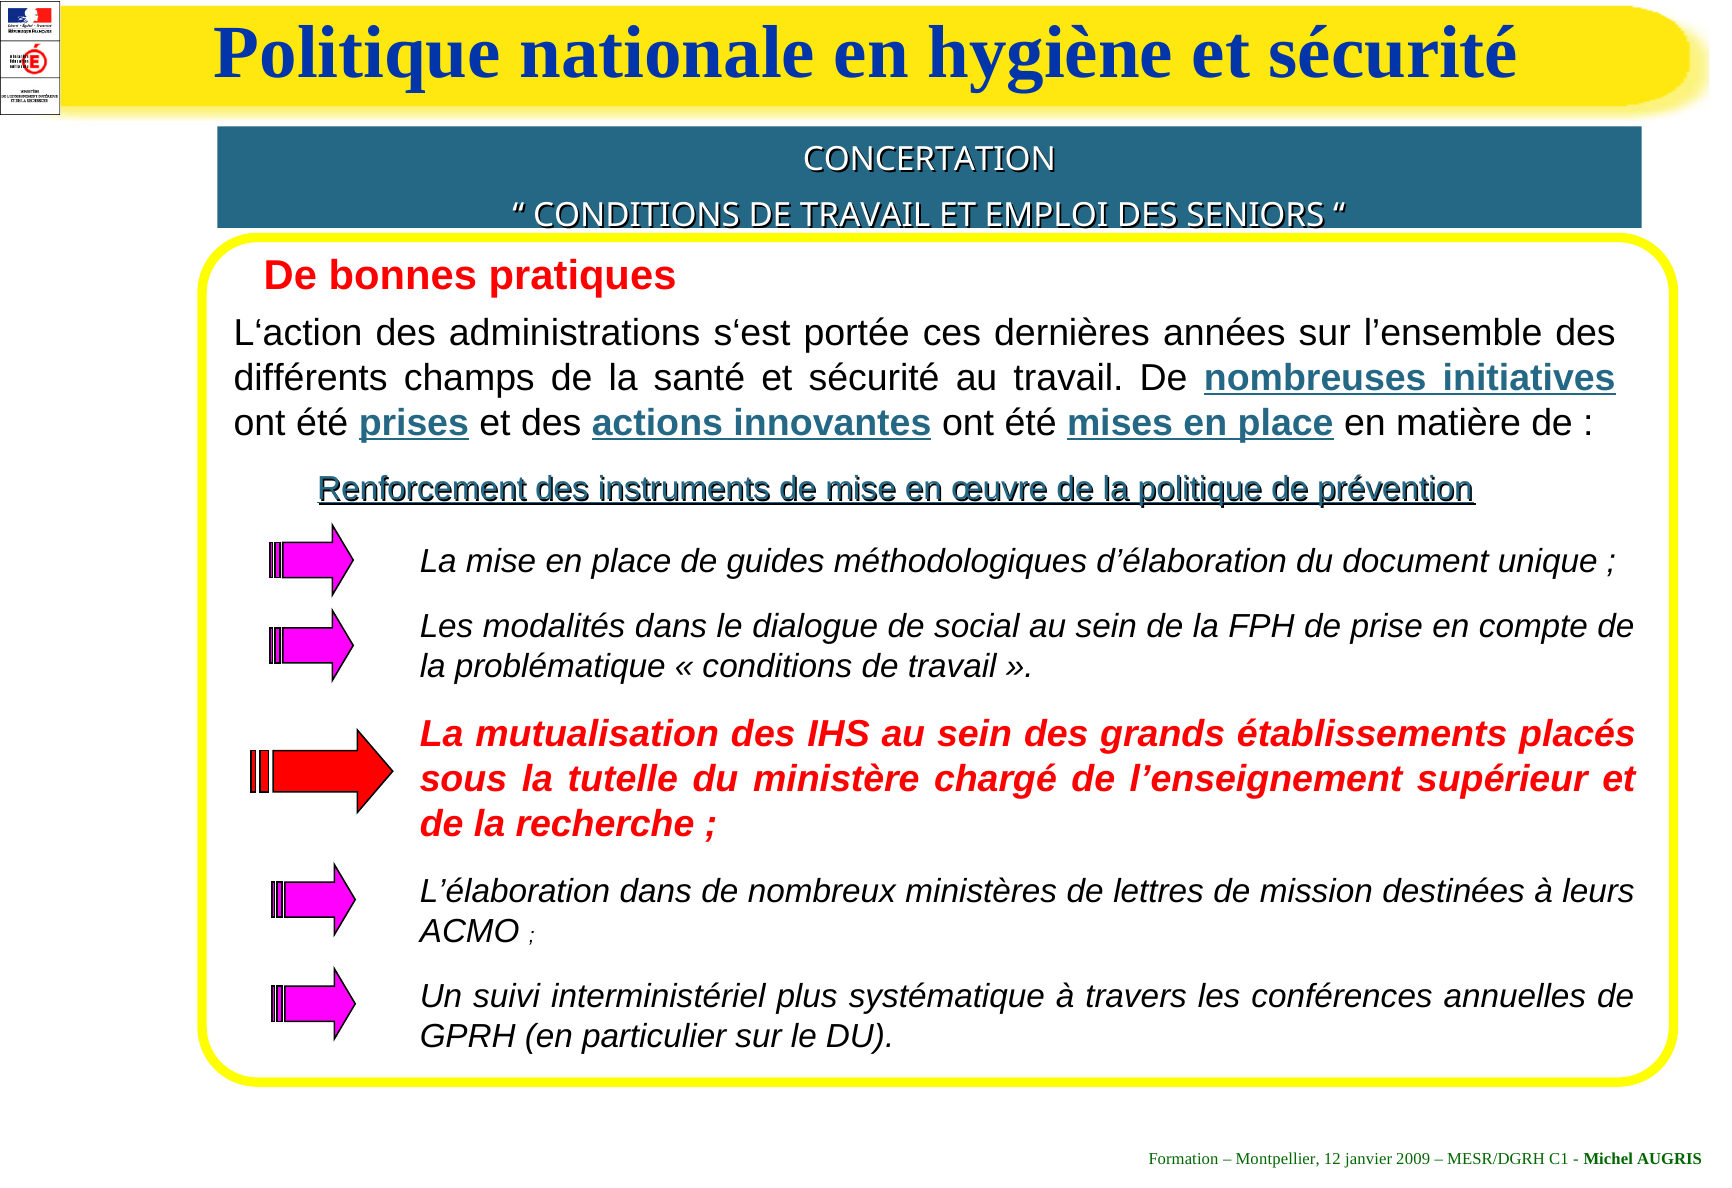

Politique nationale en hygiène et sécurité
CONCERTATION
“ CONDITIONS DE TRAVAIL ET EMPLOI DES SENIORS “
De bonnes pratiques
L‘action des administrations s‘est portée ces dernières années sur l’ensemble des différents champs de la santé et sécurité au travail. De nombreuses initiatives ont été prises et des actions innovantes ont été mises en place en matière de :
Renforcement des instruments de mise en œuvre de la politique de prévention
La mise en place de guides méthodologiques d’élaboration du document unique ;
Les modalités dans le dialogue de social au sein de la FPH de prise en compte de la problématique « conditions de travail ».
La mutualisation des IHS au sein des grands établissements placés sous la tutelle du ministère chargé de l’enseignement supérieur et de la recherche ;
L’élaboration dans de nombreux ministères de lettres de mission destinées à leurs ACMO ;
Un suivi interministériel plus systématique à travers les conférences annuelles de GPRH (en particulier sur le DU).